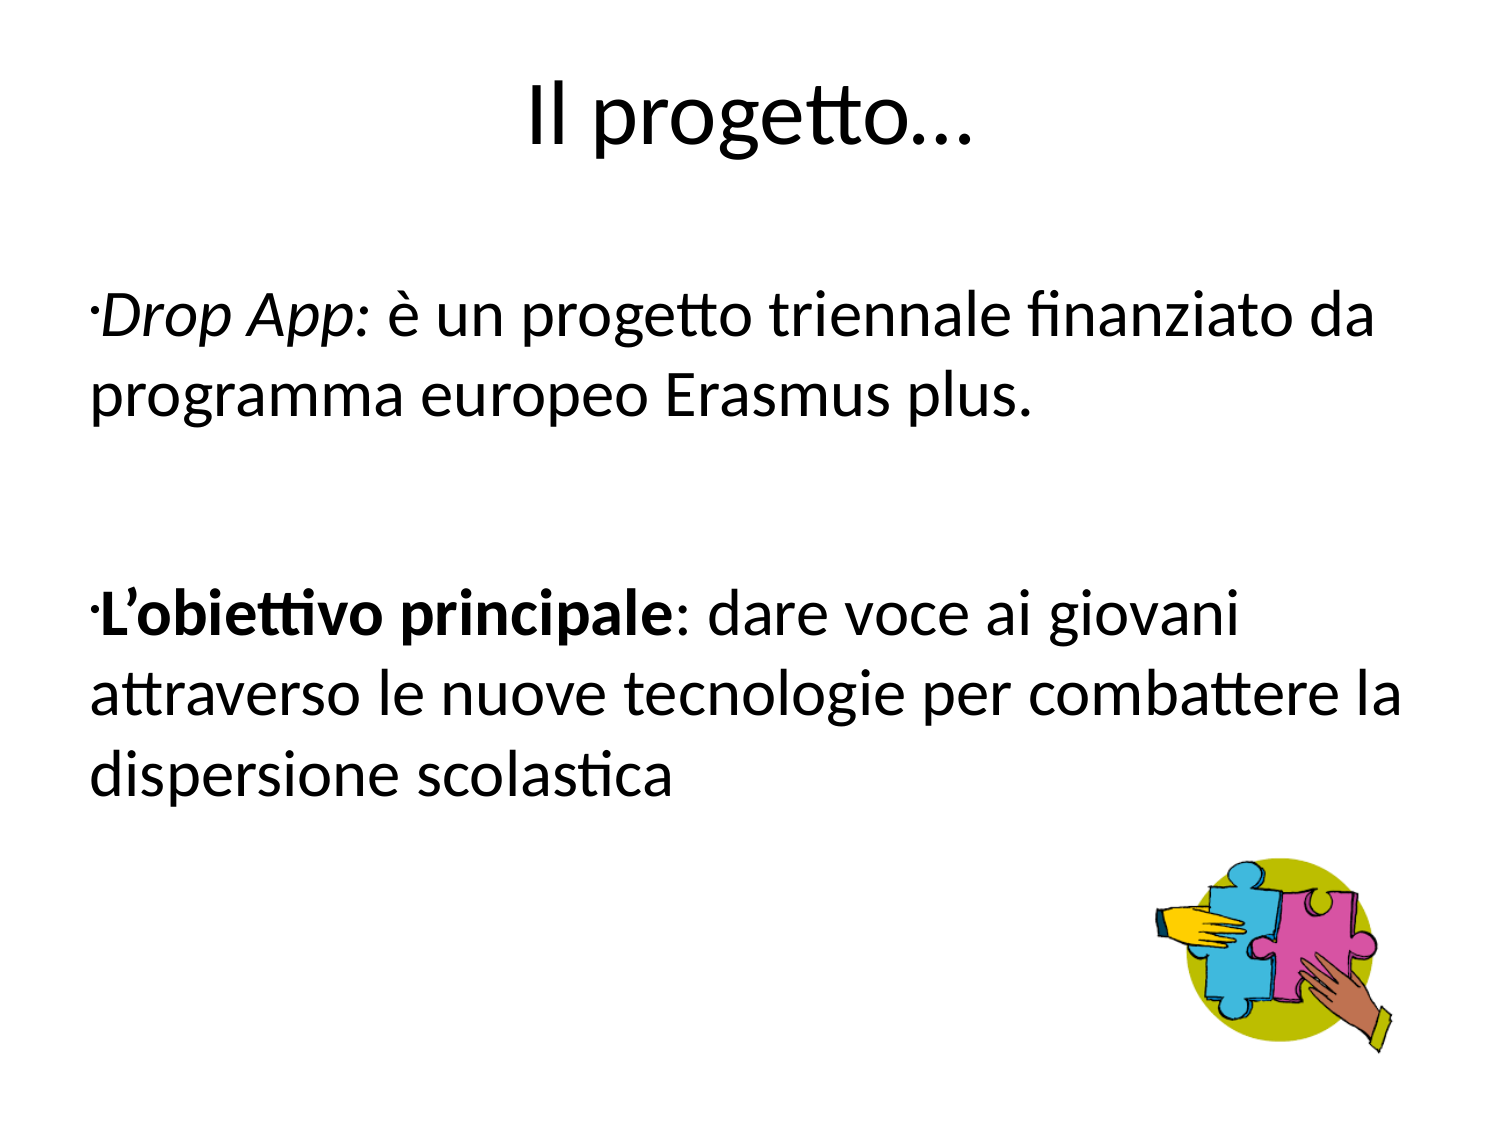

# Il progetto…
Drop App: è un progetto triennale finanziato da programma europeo Erasmus plus.
L’obiettivo principale: dare voce ai giovani attraverso le nuove tecnologie per combattere la dispersione scolastica